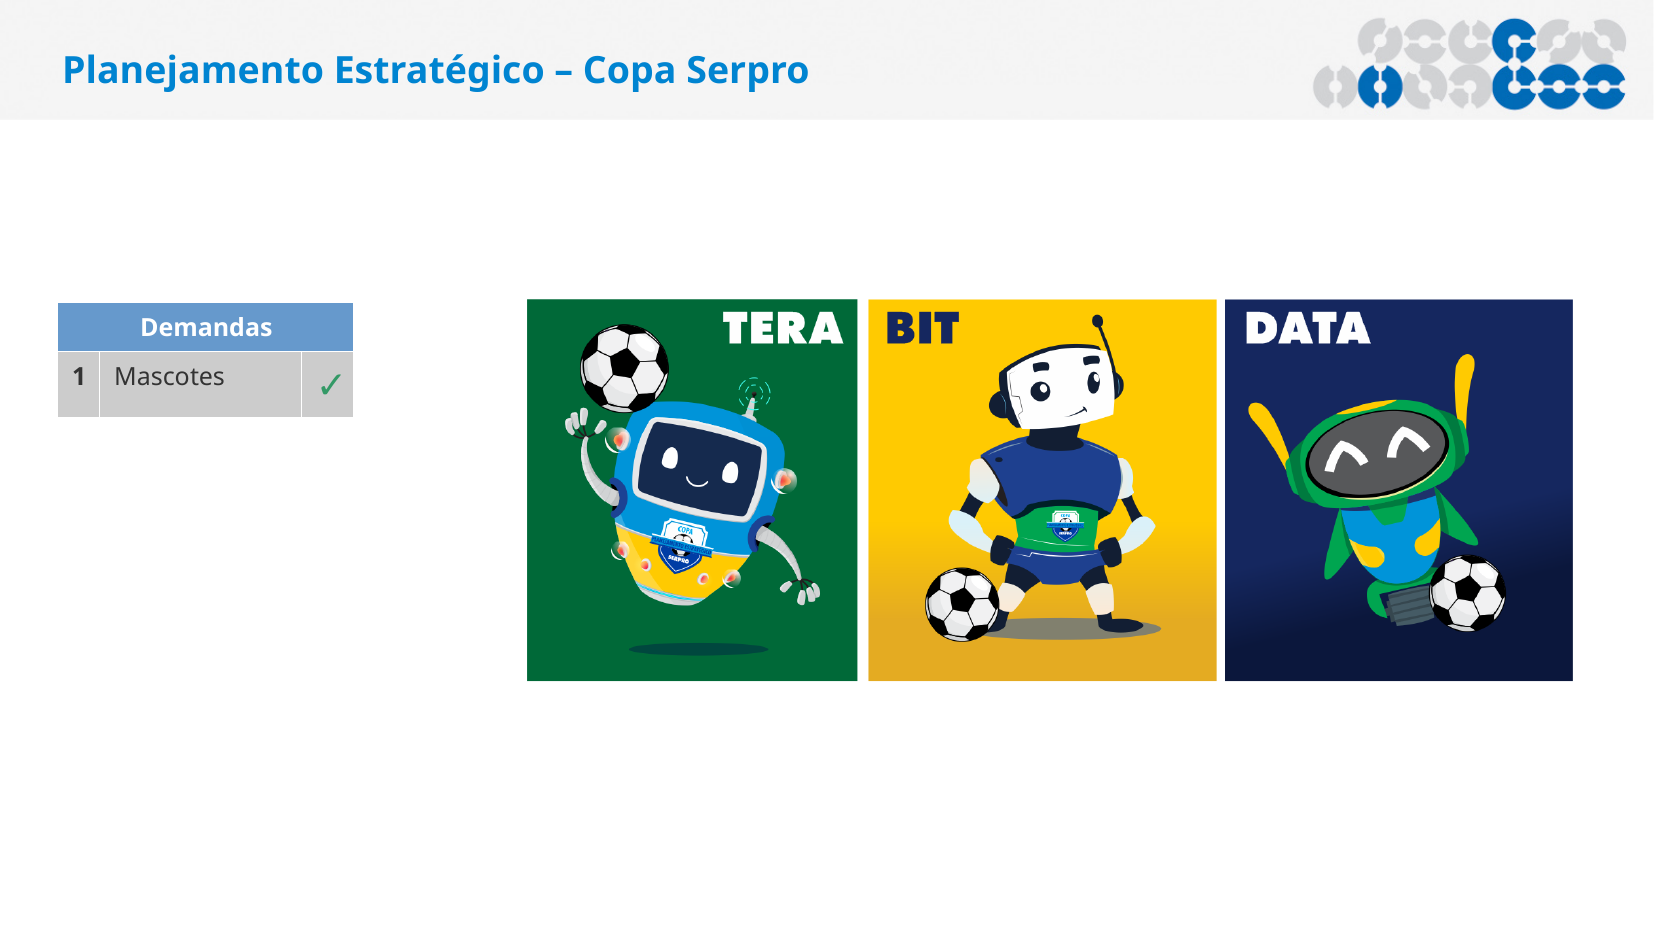

Planejamento Estratégico – Copa Serpro
| Demandas | | |
| --- | --- | --- |
| 1 | Mascotes | ✓ |